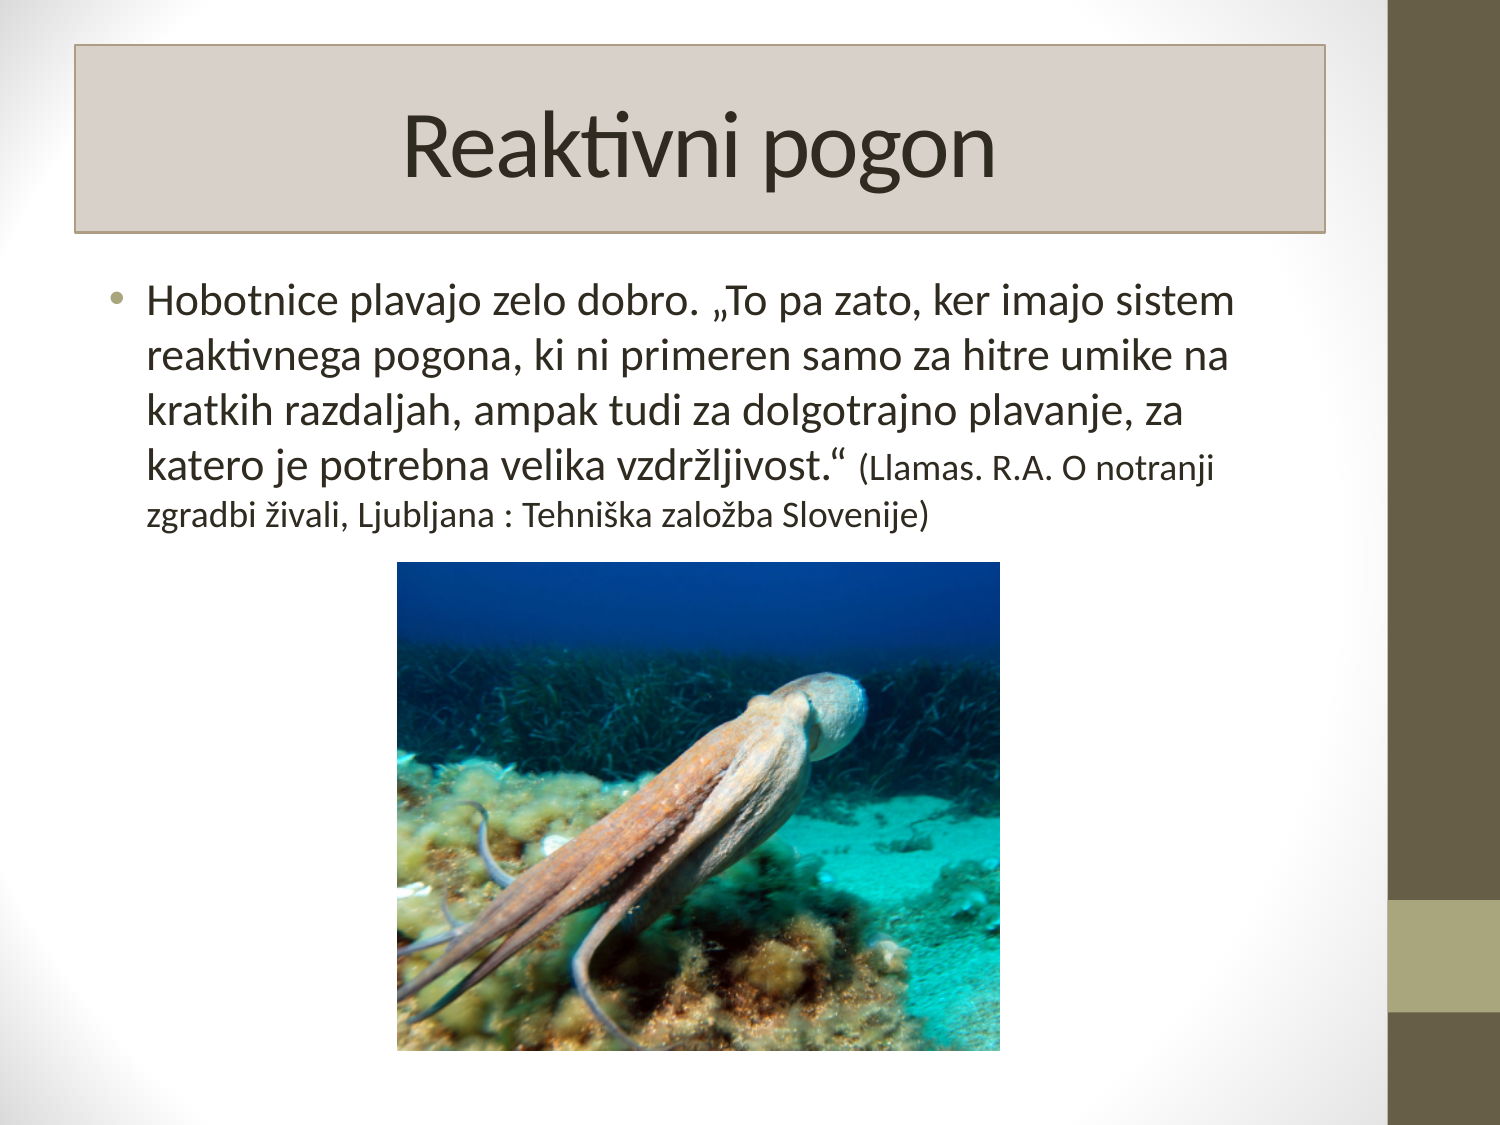

# Reaktivni pogon
Hobotnice plavajo zelo dobro. „To pa zato, ker imajo sistem reaktivnega pogona, ki ni primeren samo za hitre umike na kratkih razdaljah, ampak tudi za dolgotrajno plavanje, za katero je potrebna velika vzdržljivost.“ (Llamas. R.A. O notranji zgradbi živali, Ljubljana : Tehniška založba Slovenije)